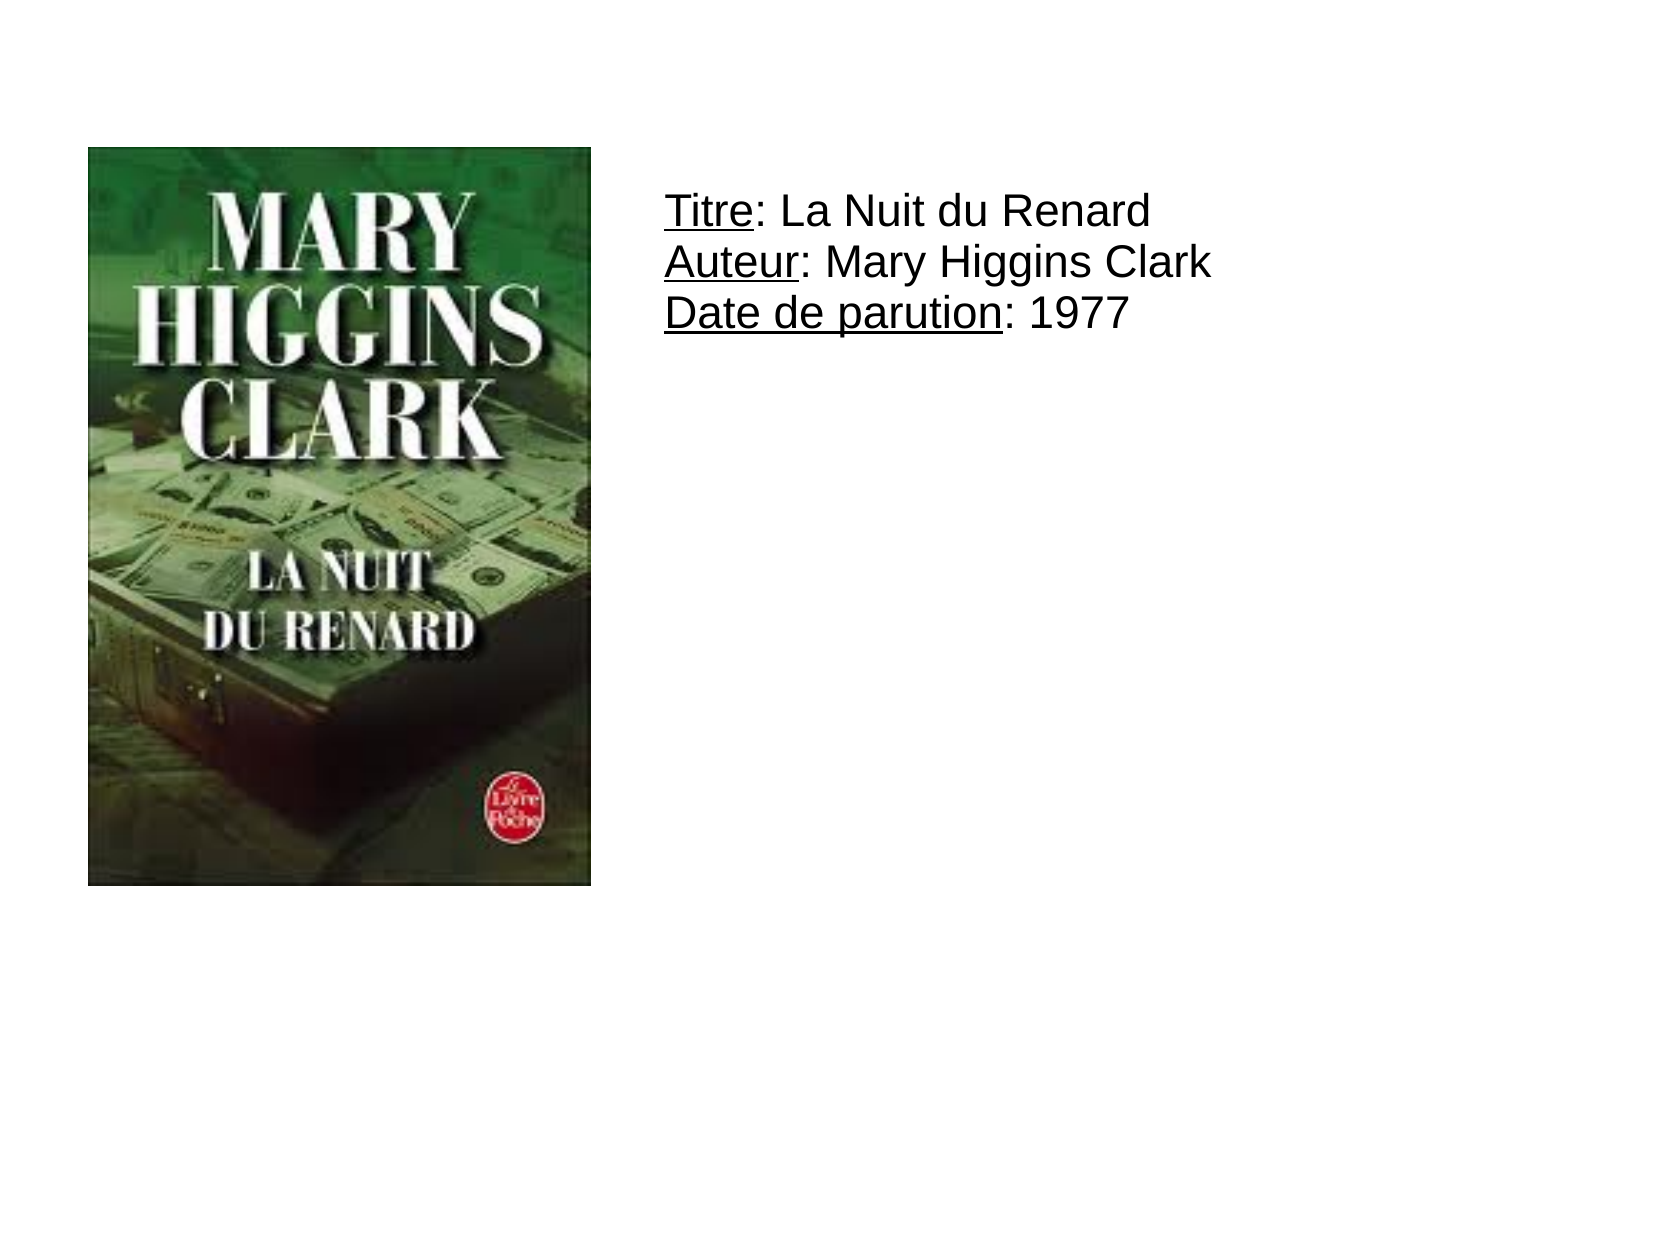

Titre: La Nuit du Renard
Auteur: Mary Higgins Clark
Date de parution: 1977